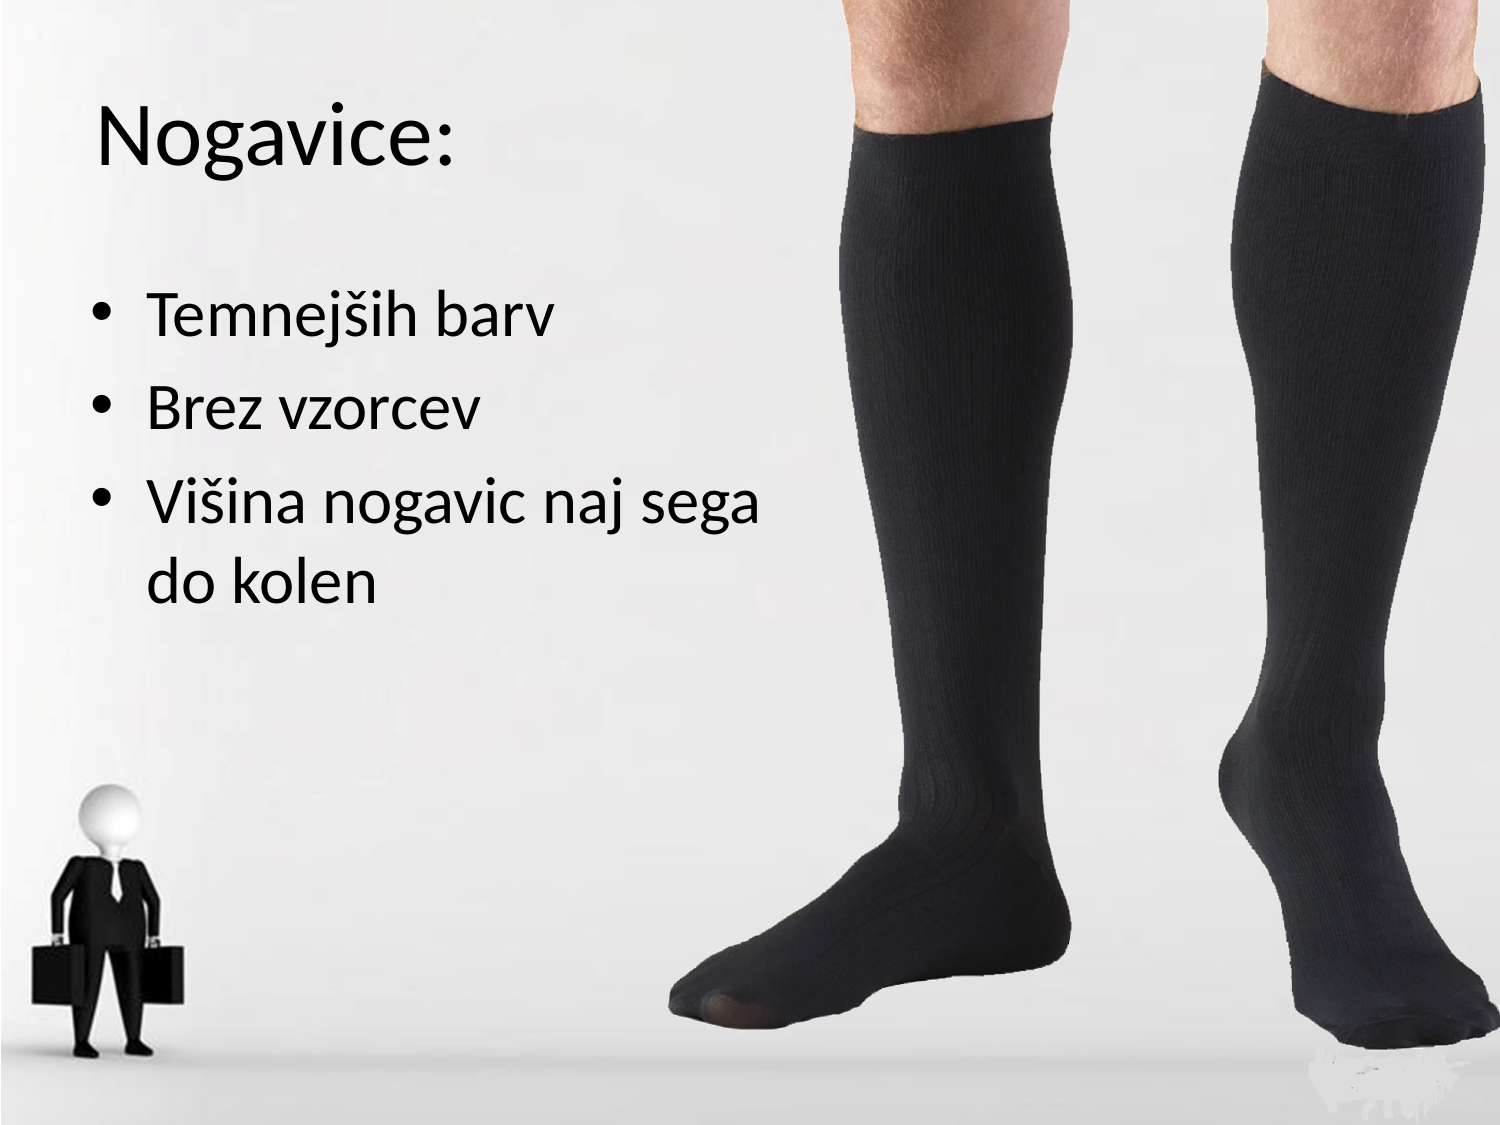

# Nogavice:
Temnejših barv
Brez vzorcev
Višina nogavic naj sega do kolen